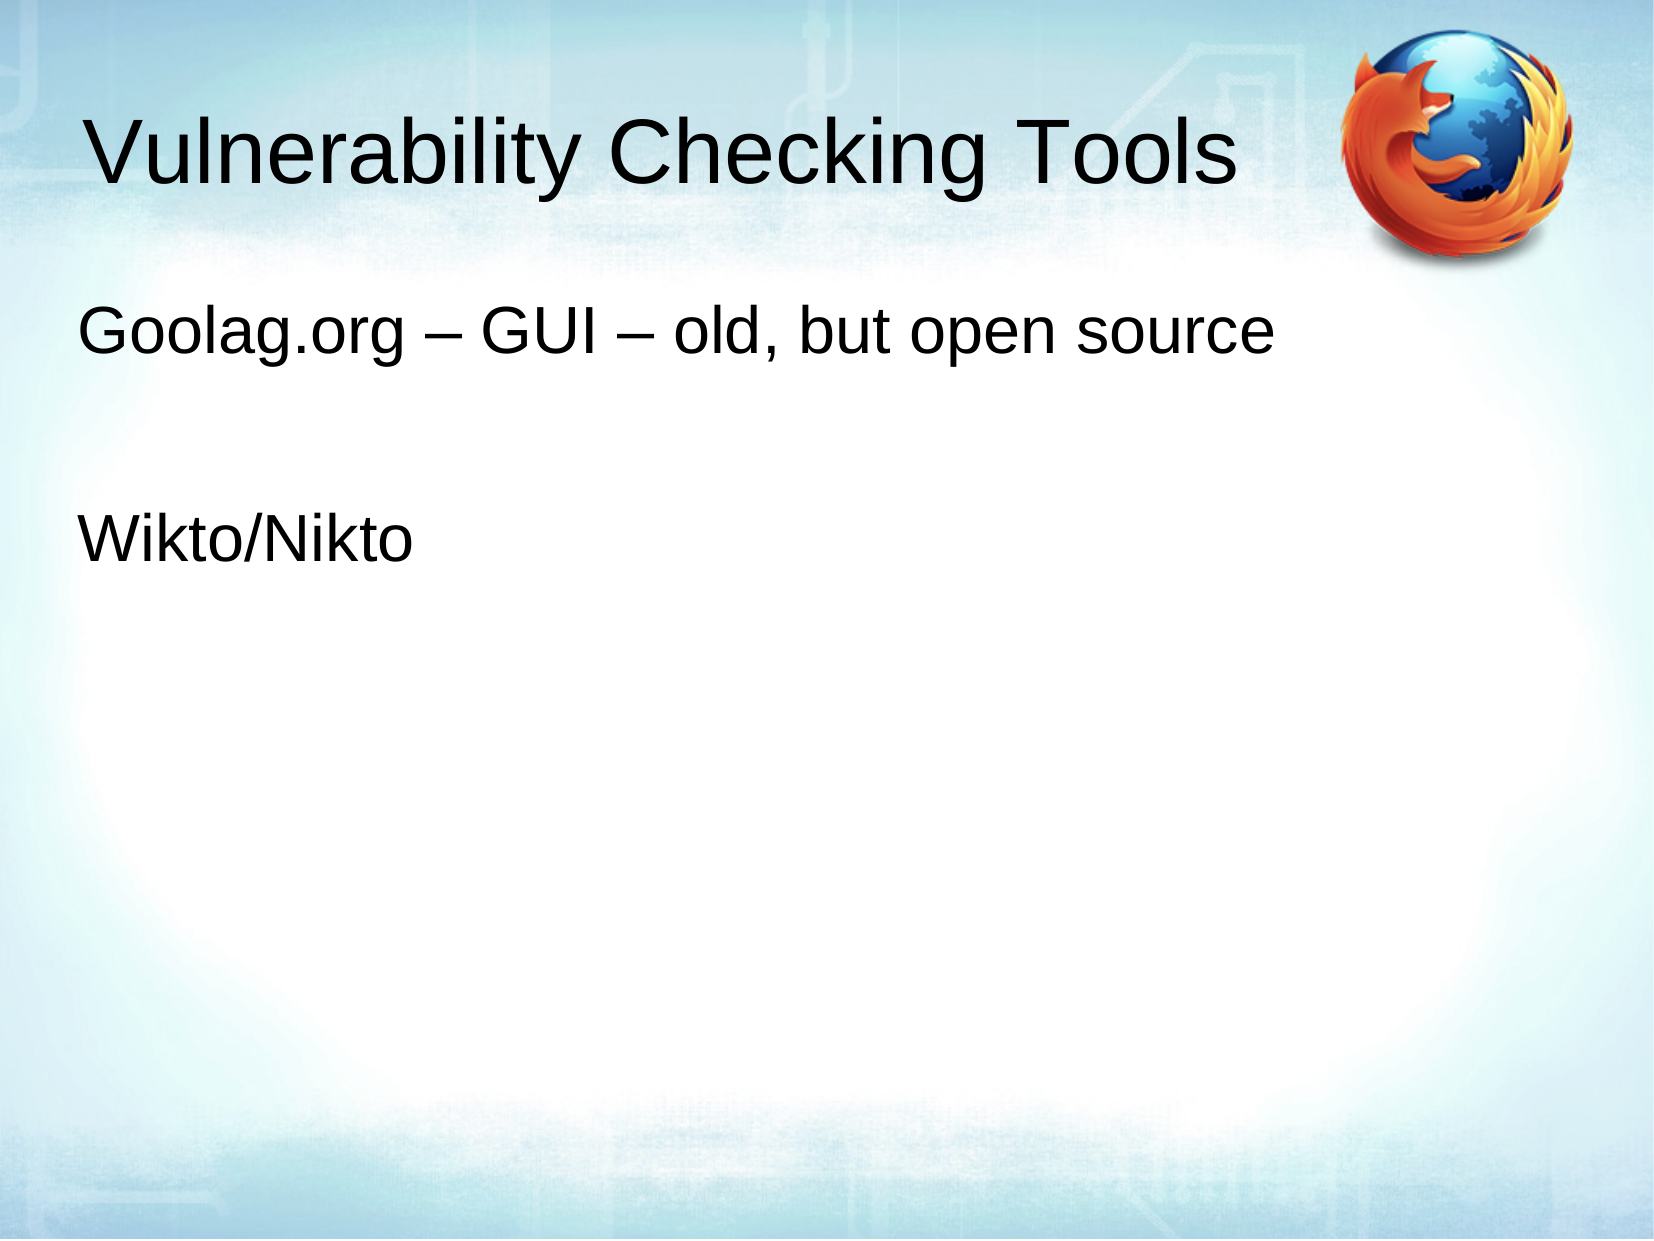

# Vulnerability Checking Tools
Goolag.org – GUI – old, but open source
Wikto/Nikto